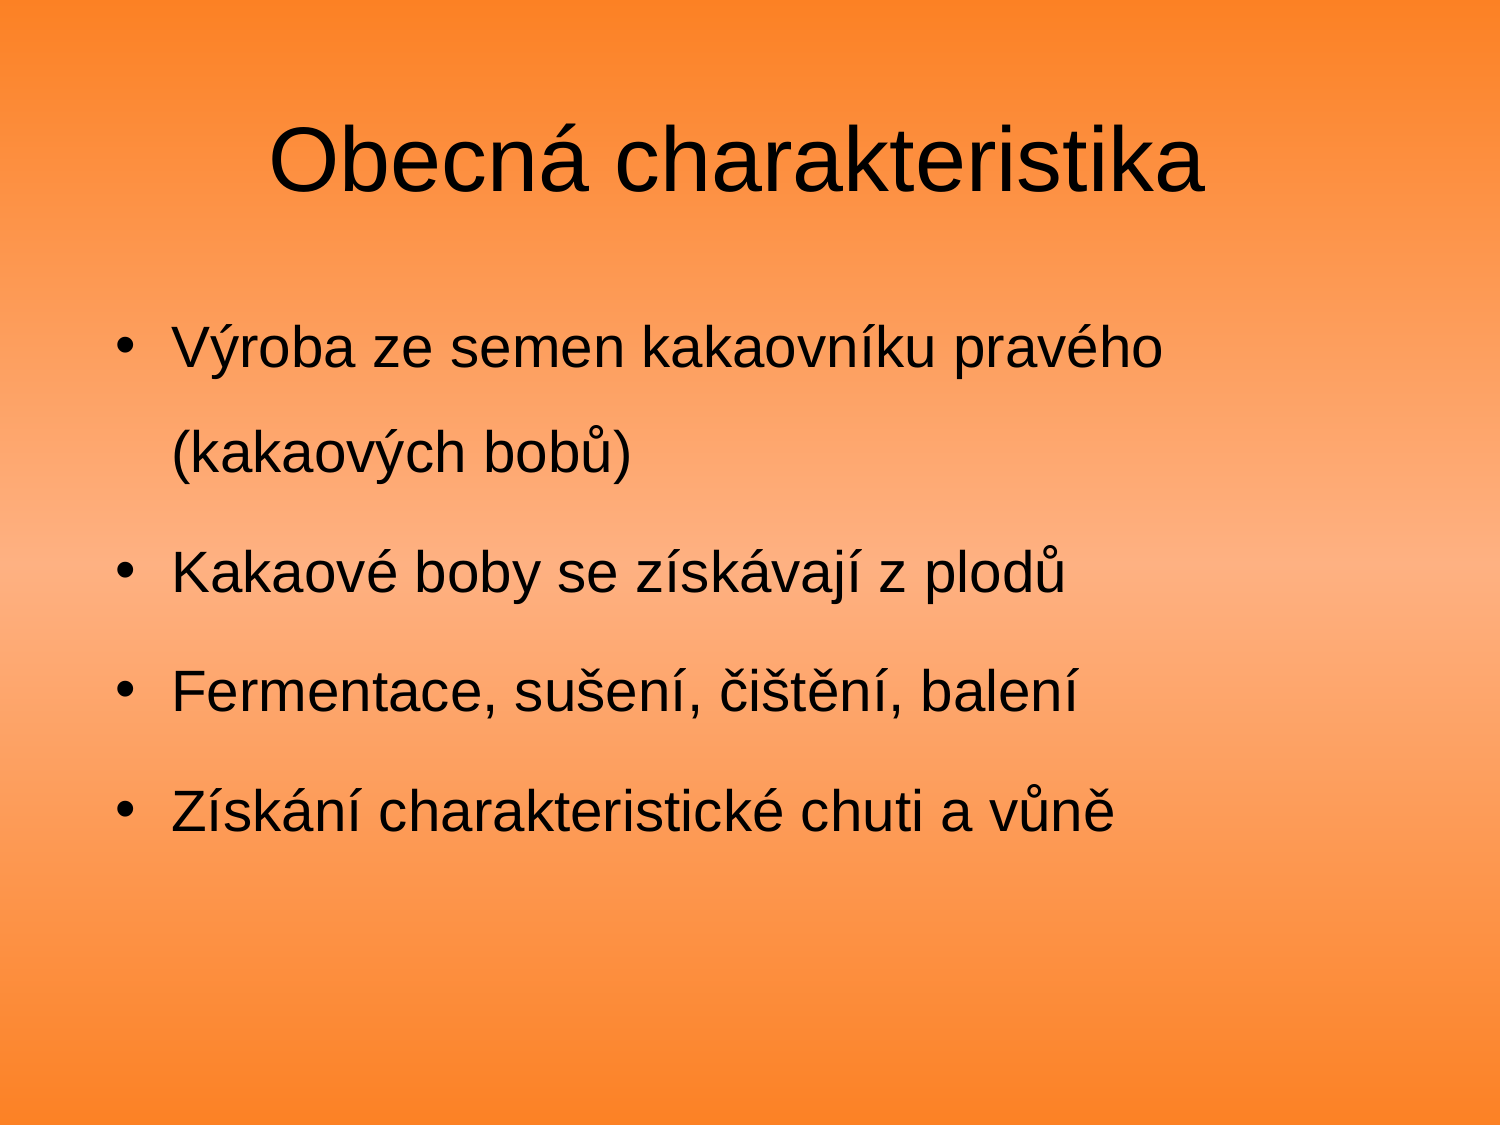

# Obecná charakteristika
Výroba ze semen kakaovníku pravého (kakaových bobů)
Kakaové boby se získávají z plodů
Fermentace, sušení, čištění, balení
Získání charakteristické chuti a vůně